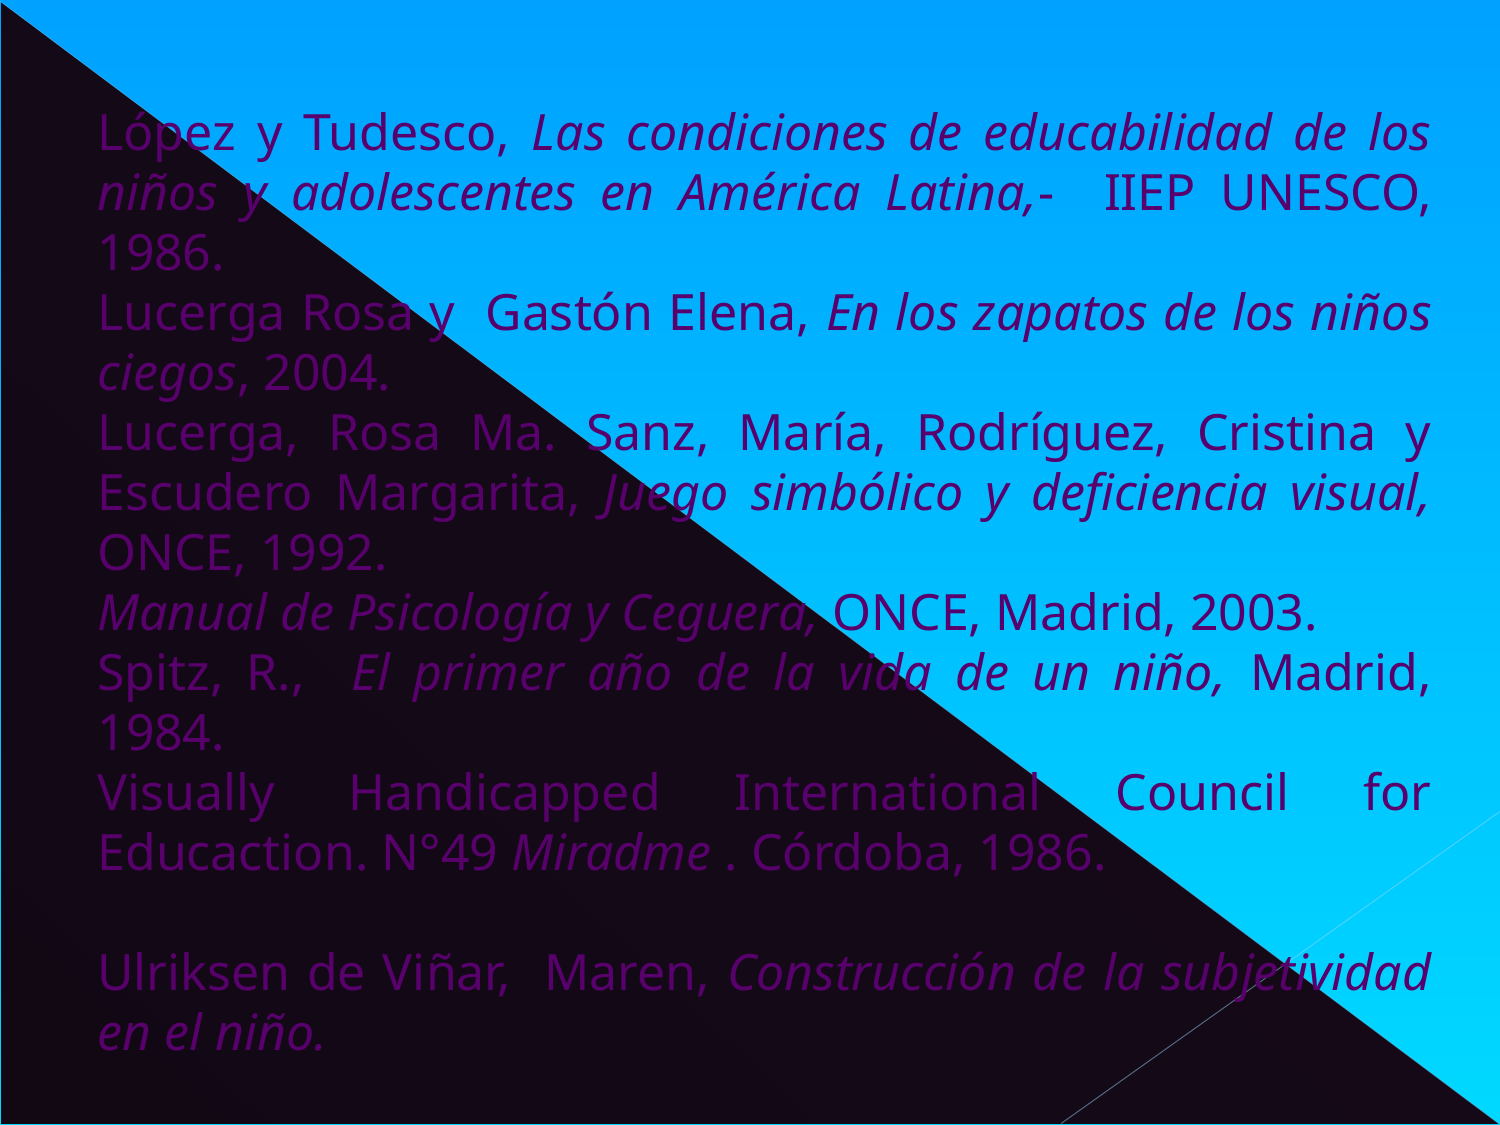

López y Tudesco, Las condiciones de educabilidad de los niños y adolescentes en América Latina,- IIEP UNESCO, 1986.
Lucerga Rosa y Gastón Elena, En los zapatos de los niños ciegos, 2004.
Lucerga, Rosa Ma. Sanz, María, Rodríguez, Cristina y Escudero Margarita, Juego simbólico y deficiencia visual, ONCE, 1992.
Manual de Psicología y Ceguera, ONCE, Madrid, 2003.
Spitz, R., El primer año de la vida de un niño, Madrid, 1984.
Visually Handicapped International Council for Educaction. N°49 Miradme . Córdoba, 1986.
Ulriksen de Viñar, Maren, Construcción de la subjetividad en el niño.